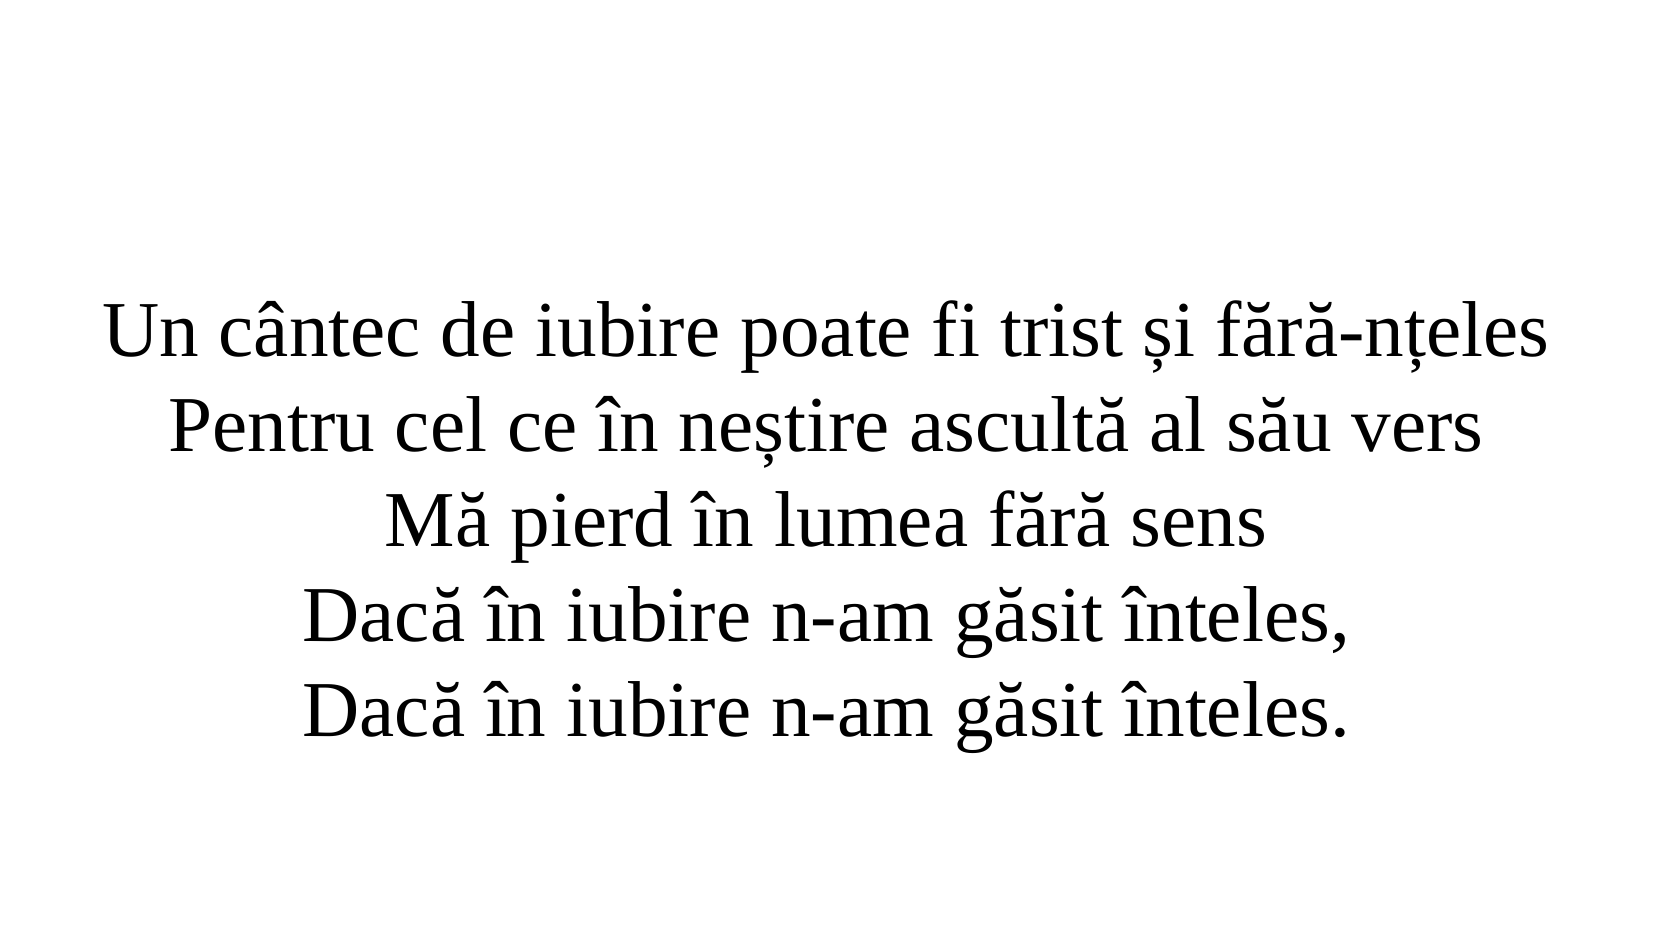

# Un cântec de iubire poate fi trist și fără-nțeles Pentru cel ce în neștire ascultă al său vers Mă pierd în lumea fără sens Dacă în iubire n-am găsit înteles,
Dacă în iubire n-am găsit înteles.